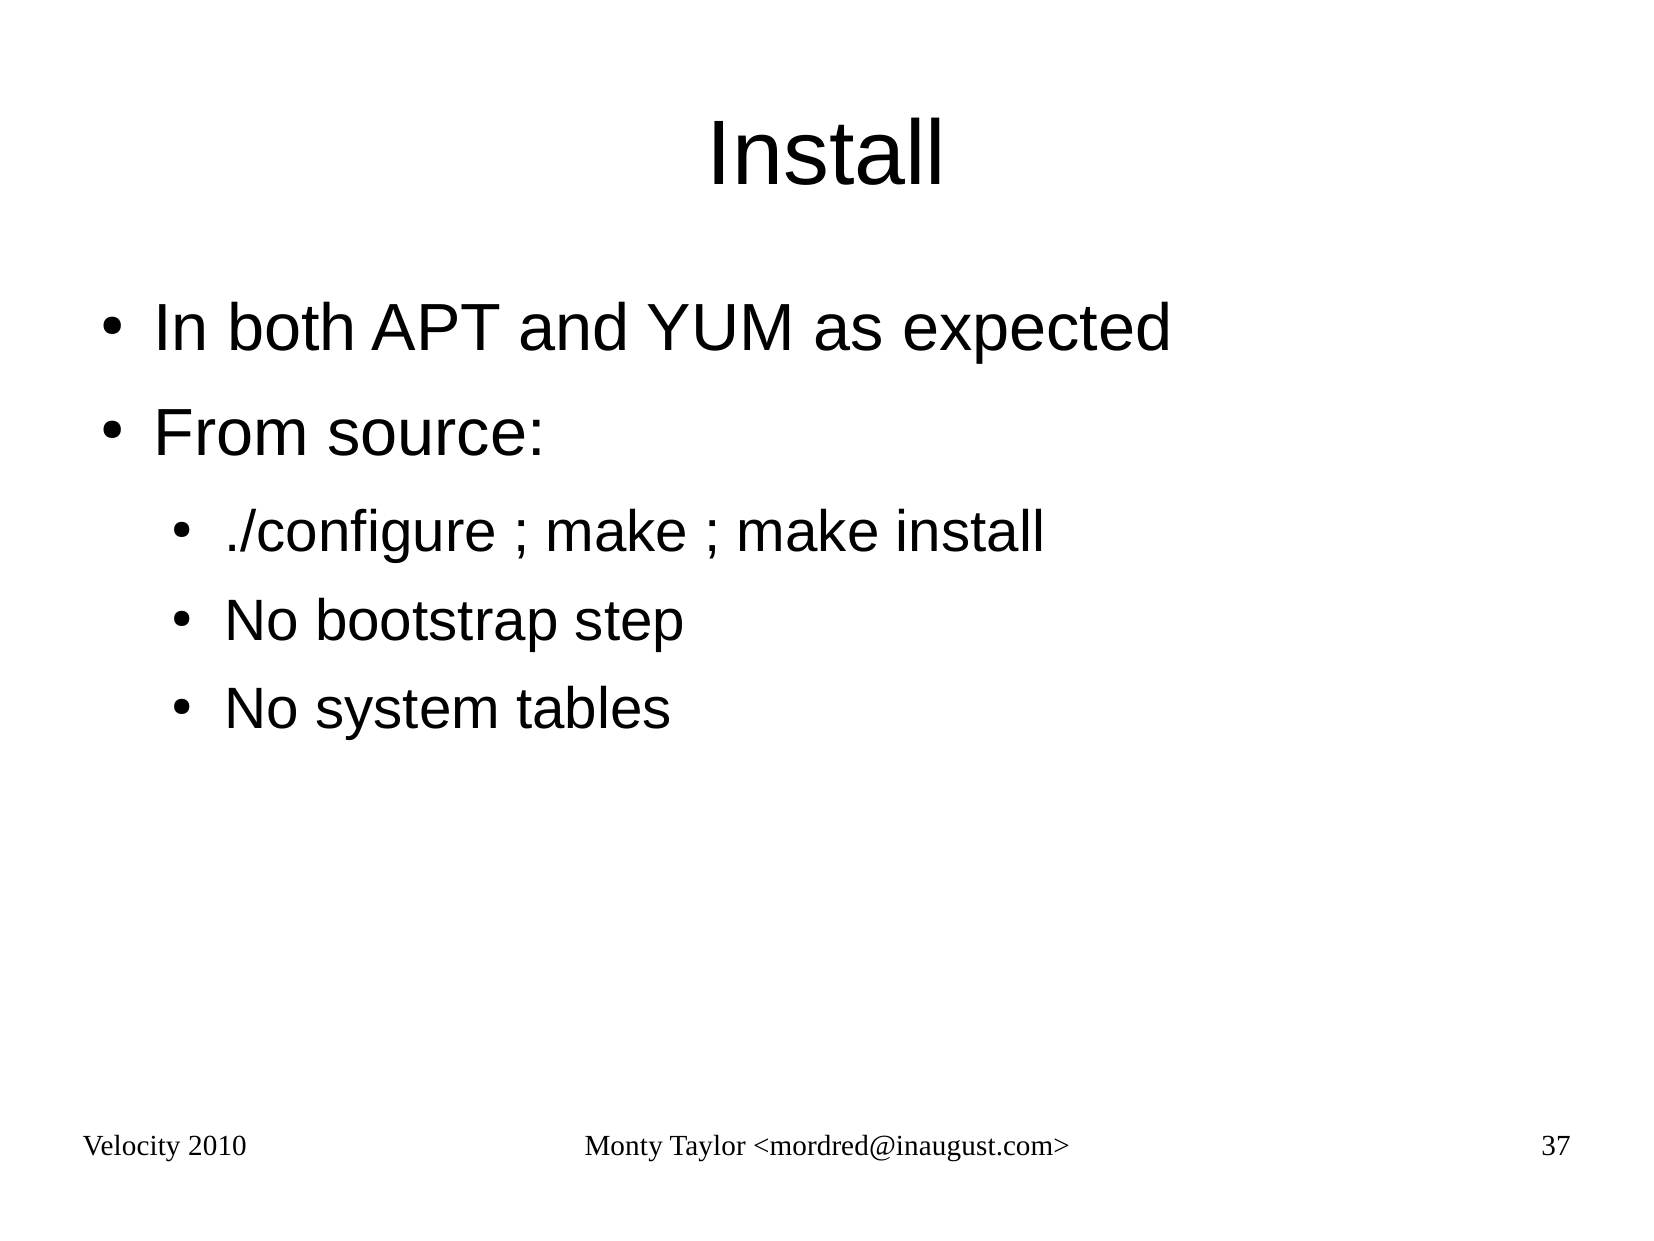

# Install
In both APT and YUM as expected
From source:
./configure ; make ; make install
No bootstrap step
No system tables
Velocity 2010
Monty Taylor <mordred@inaugust.com>
37